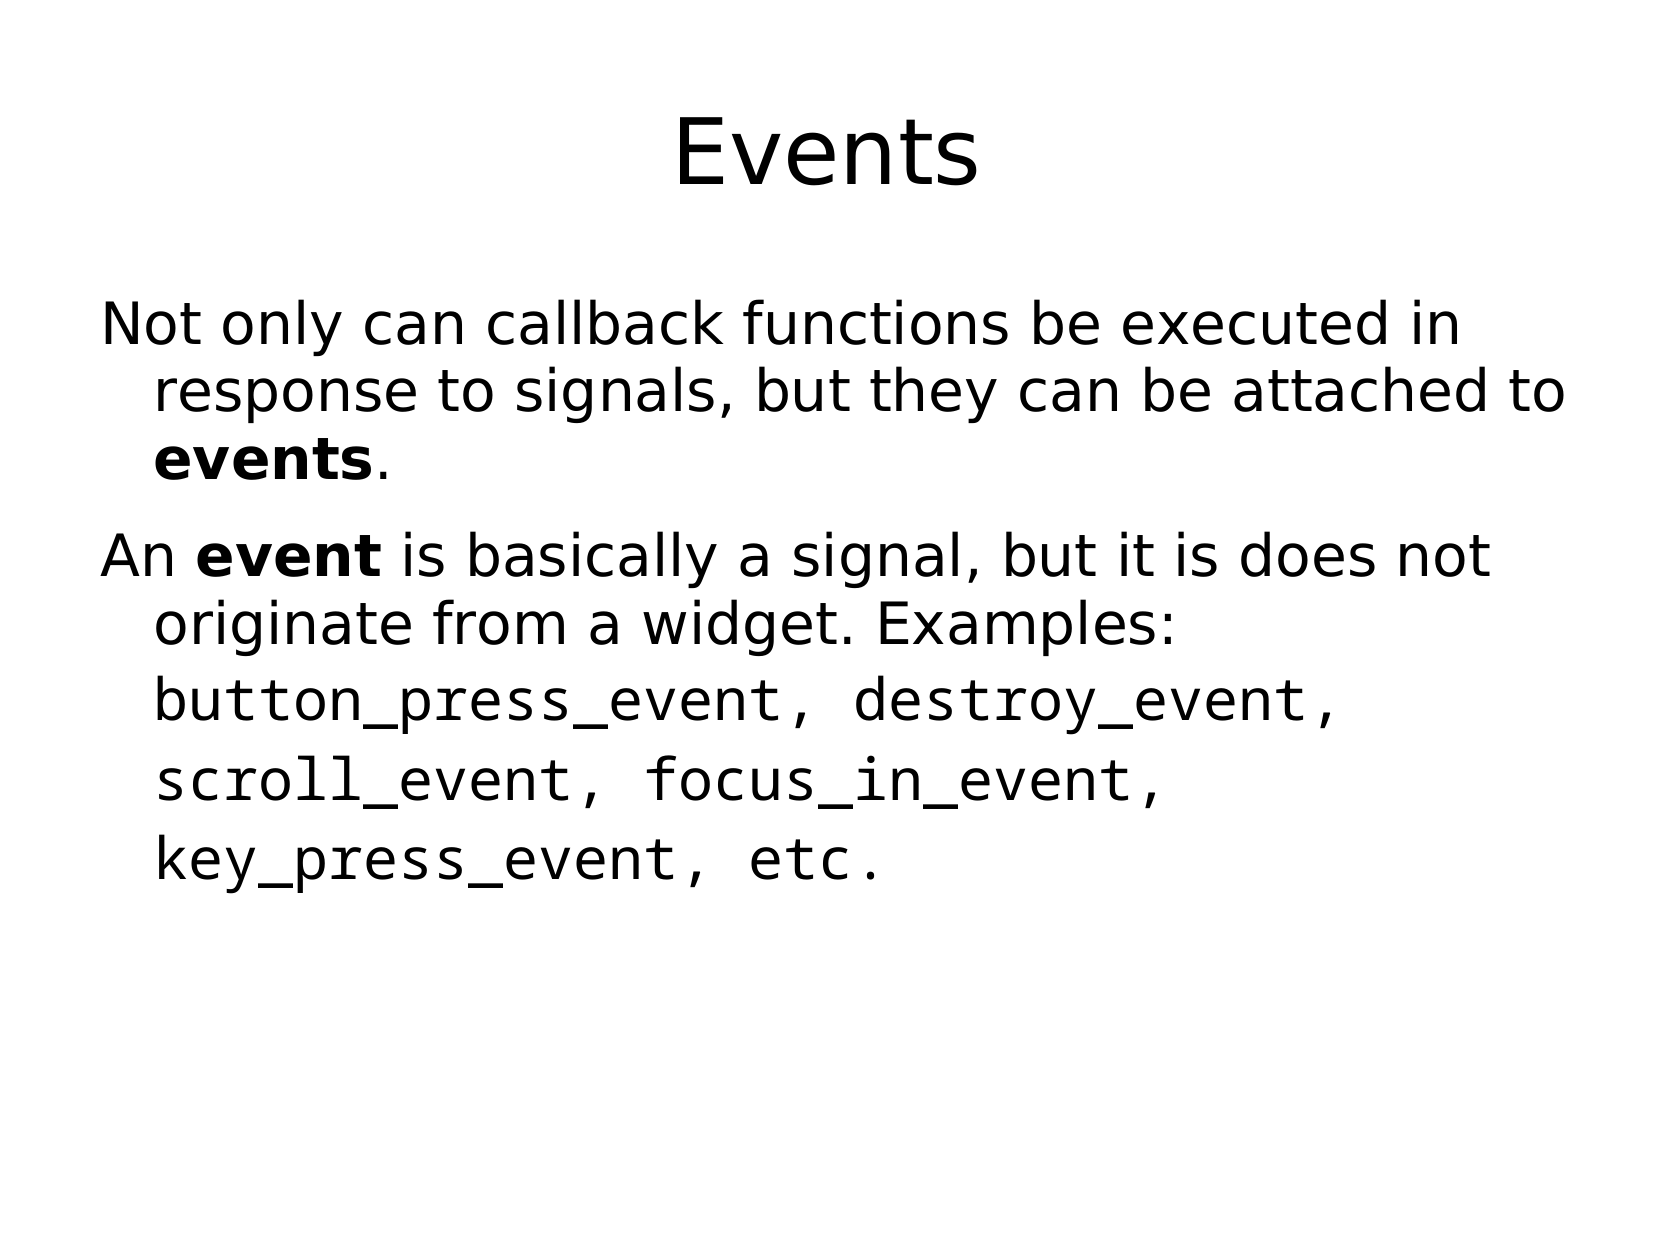

# Events
Not only can callback functions be executed in response to signals, but they can be attached to events.
An event is basically a signal, but it is does not originate from a widget. Examples: button_press_event, destroy_event, scroll_event, focus_in_event, key_press_event, etc.